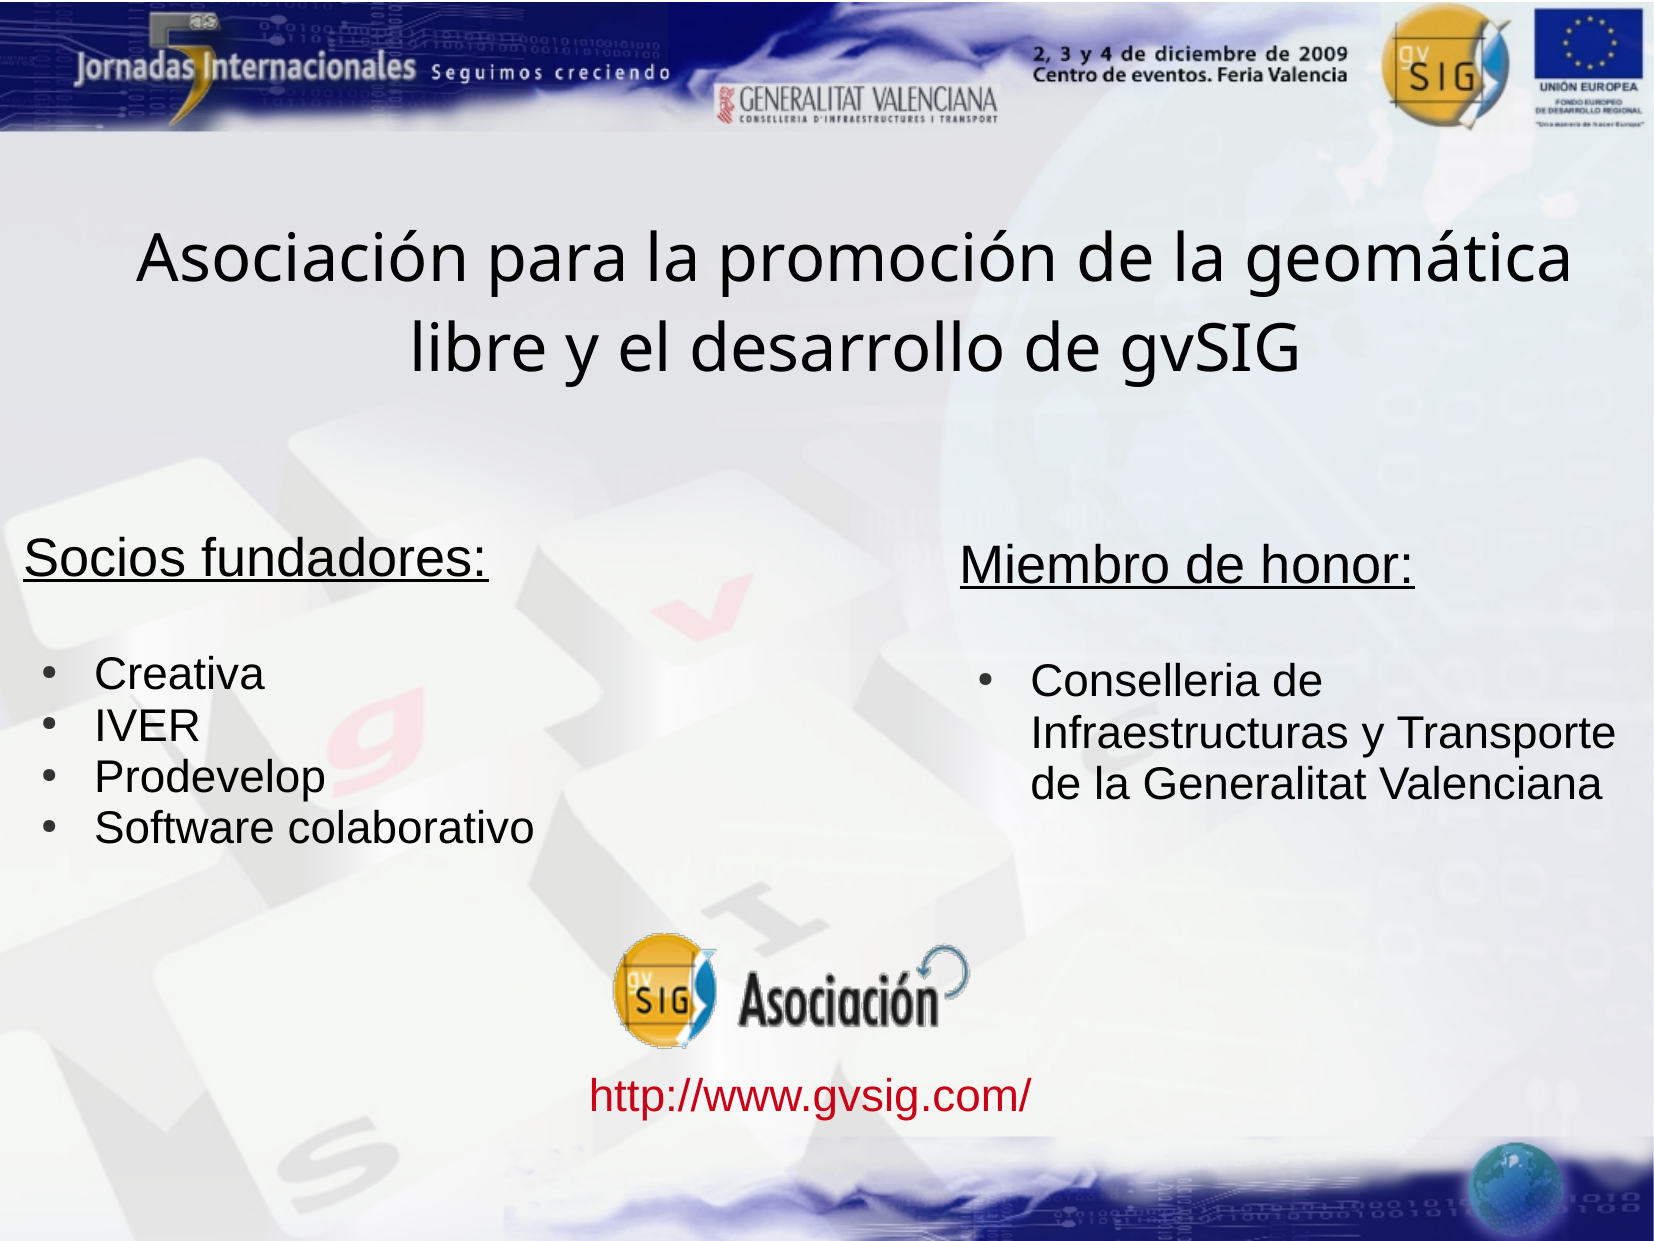

# Asociación para la promoción de la geomática libre y el desarrollo de gvSIG
Socios fundadores:
Creativa
IVER
Prodevelop
Software colaborativo
Miembro de honor:
Conselleria de Infraestructuras y Transporte de la Generalitat Valenciana
http://www.gvsig.com/